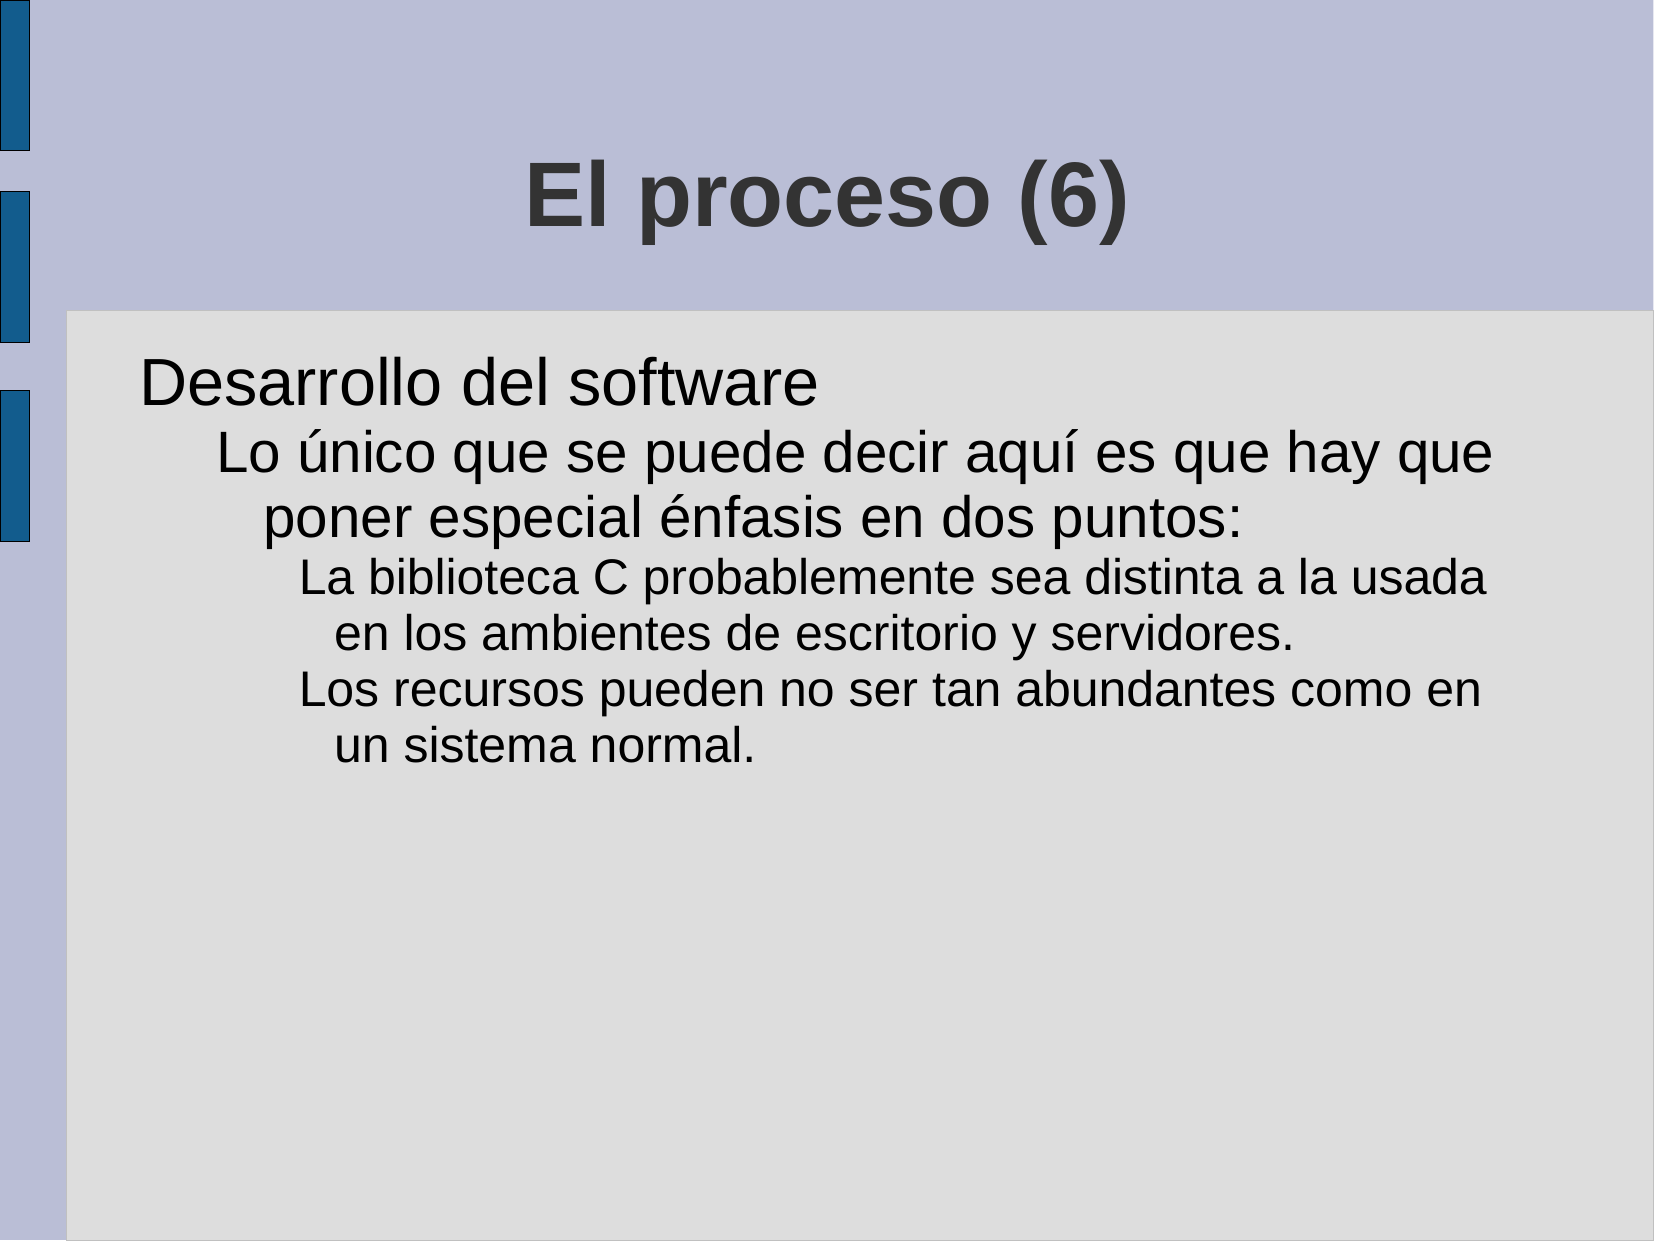

# El proceso (6)
Desarrollo del software
Lo único que se puede decir aquí es que hay que poner especial énfasis en dos puntos:
La biblioteca C probablemente sea distinta a la usada en los ambientes de escritorio y servidores.
Los recursos pueden no ser tan abundantes como en un sistema normal.